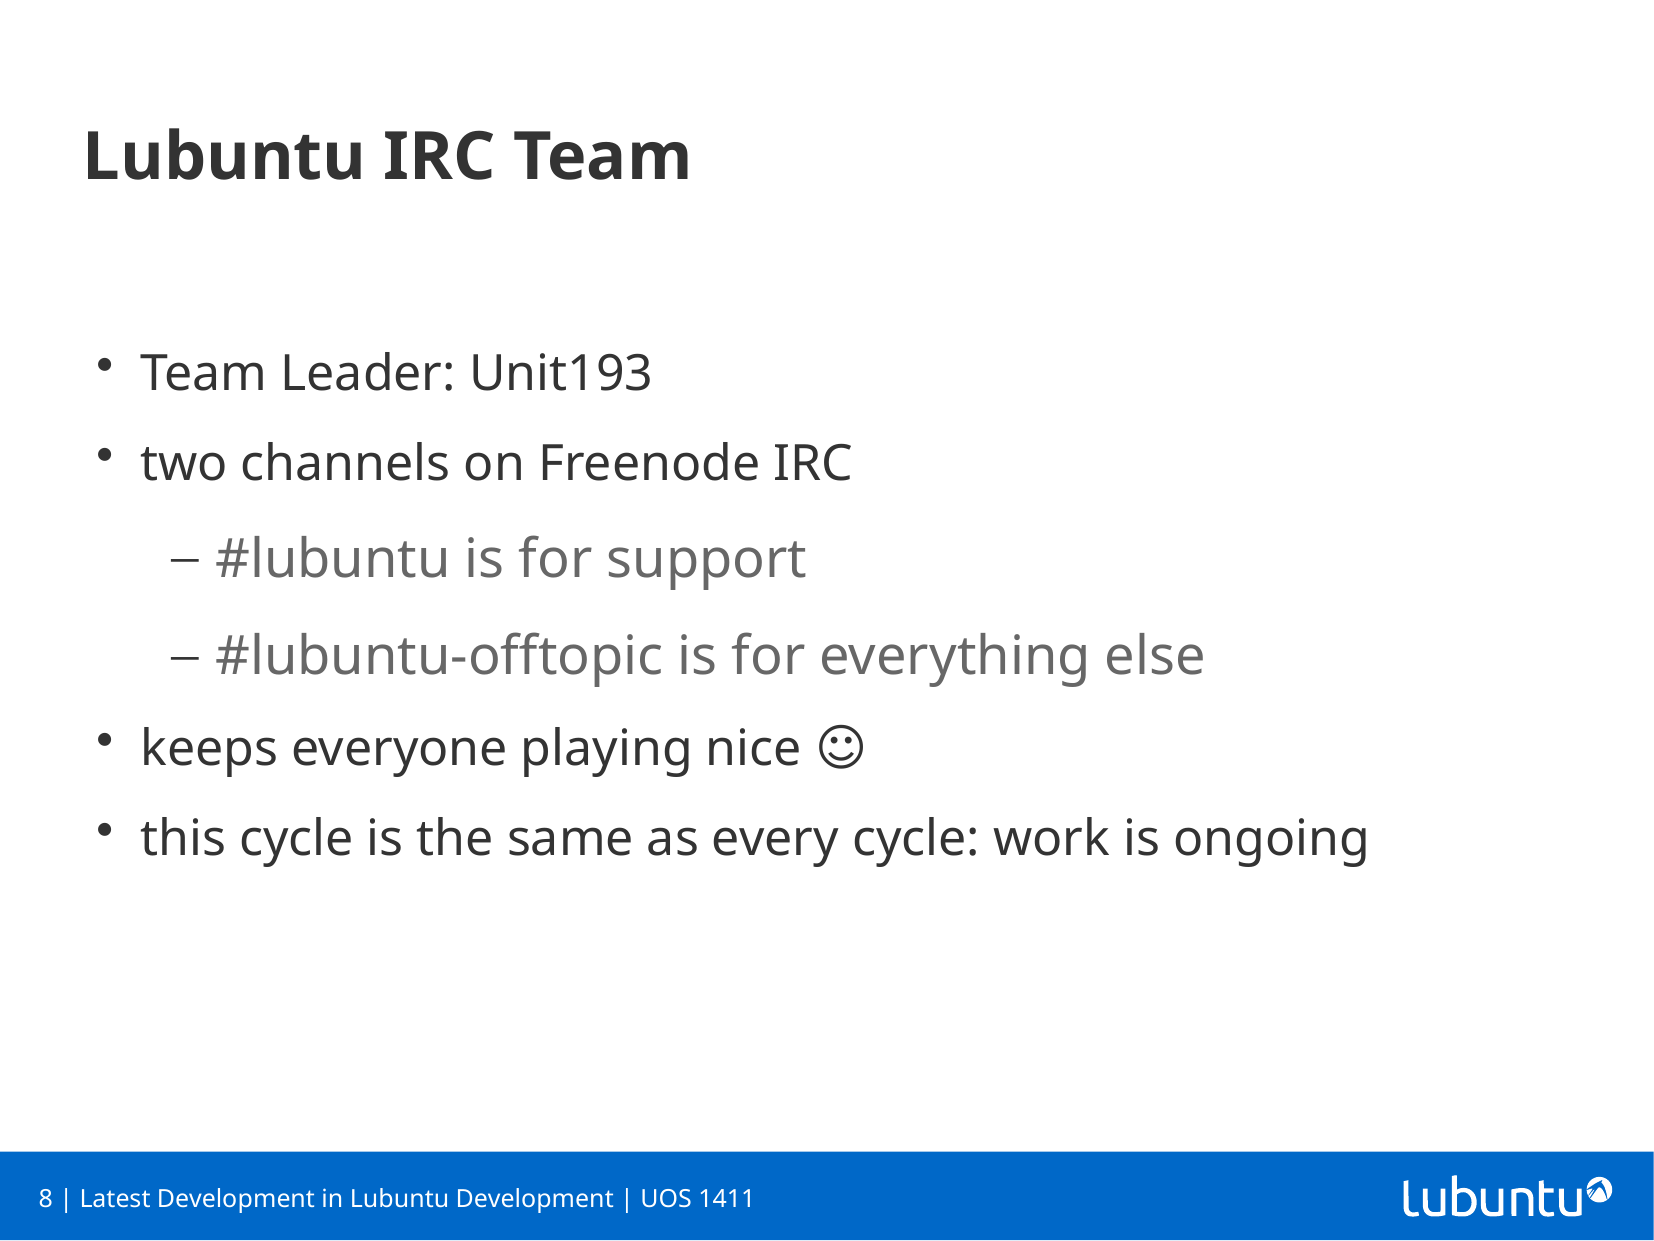

# Lubuntu IRC Team
Team Leader: Unit193
two channels on Freenode IRC
#lubuntu is for support
#lubuntu-offtopic is for everything else
keeps everyone playing nice ☺
this cycle is the same as every cycle: work is ongoing